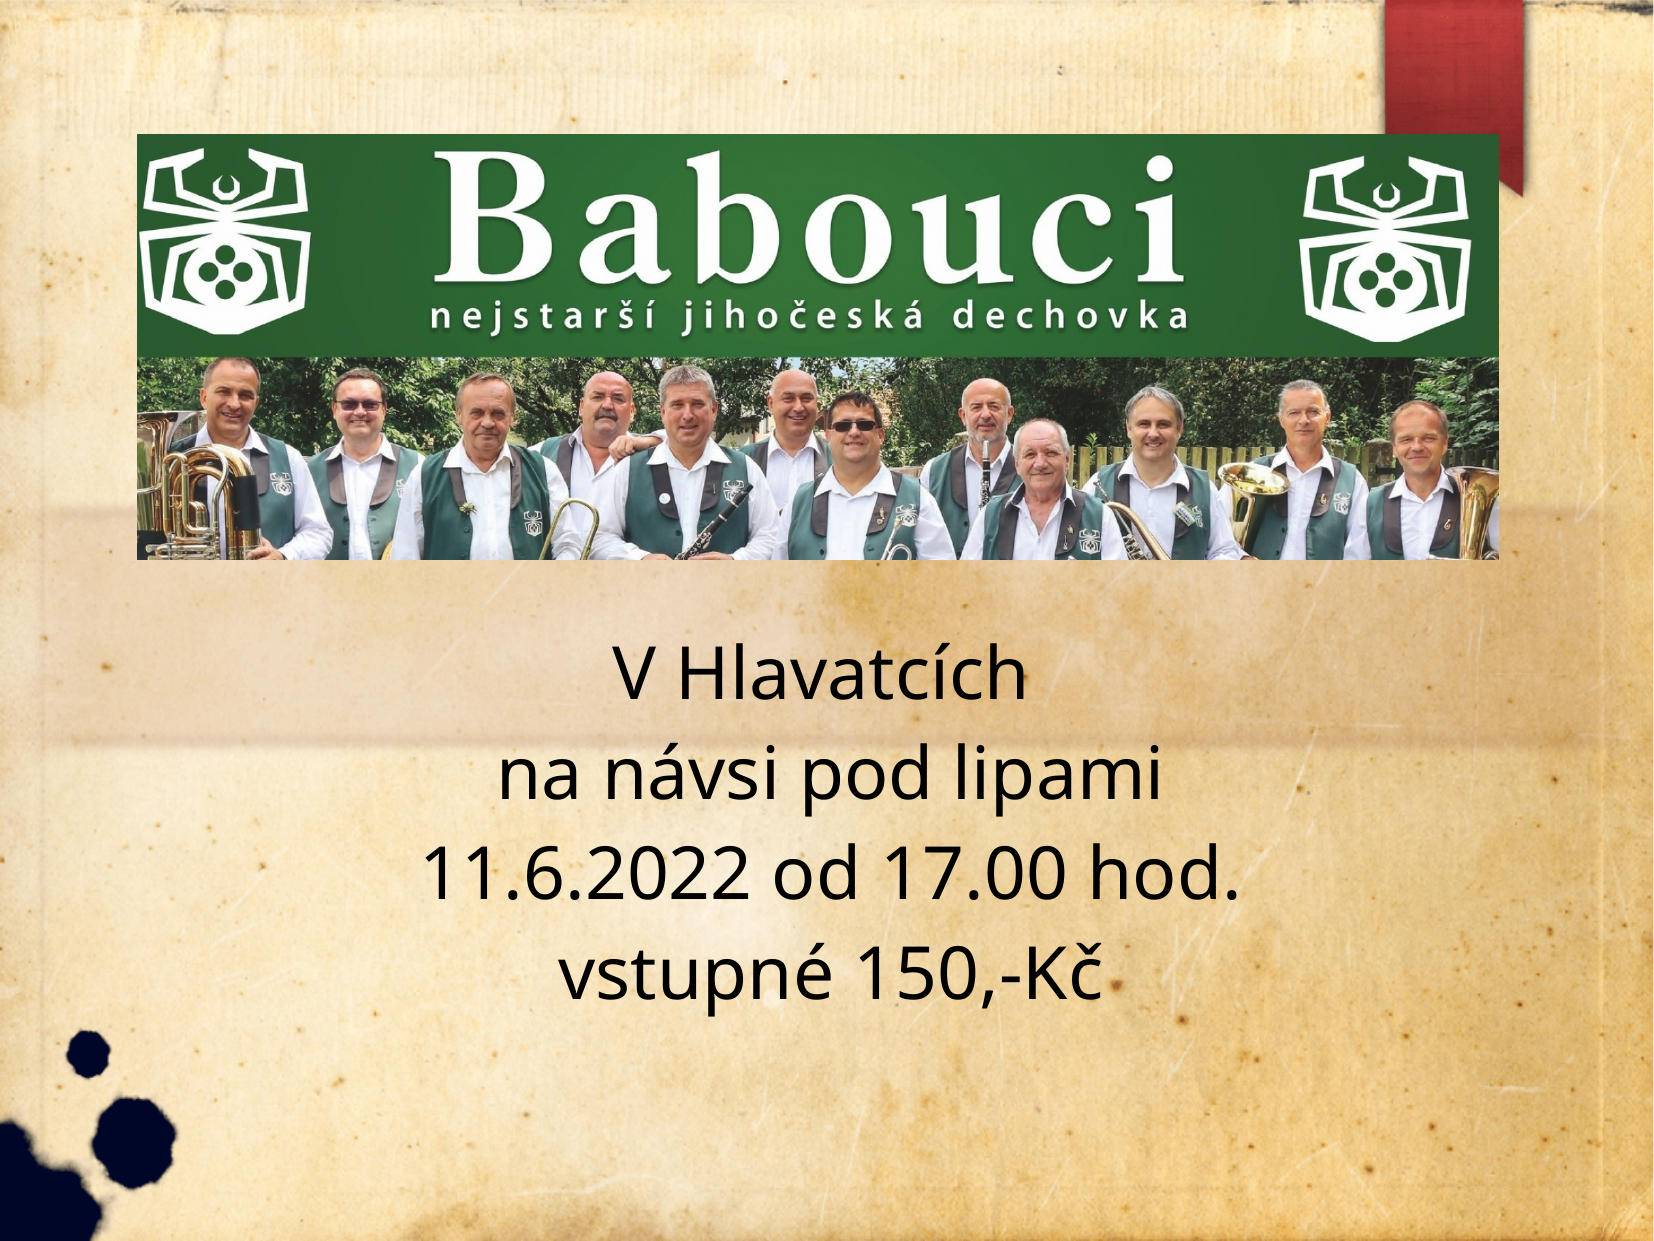

# V Hlavatcích na návsi pod lipami 11.6.2022 od 17.00 hod. vstupné 150,-Kč